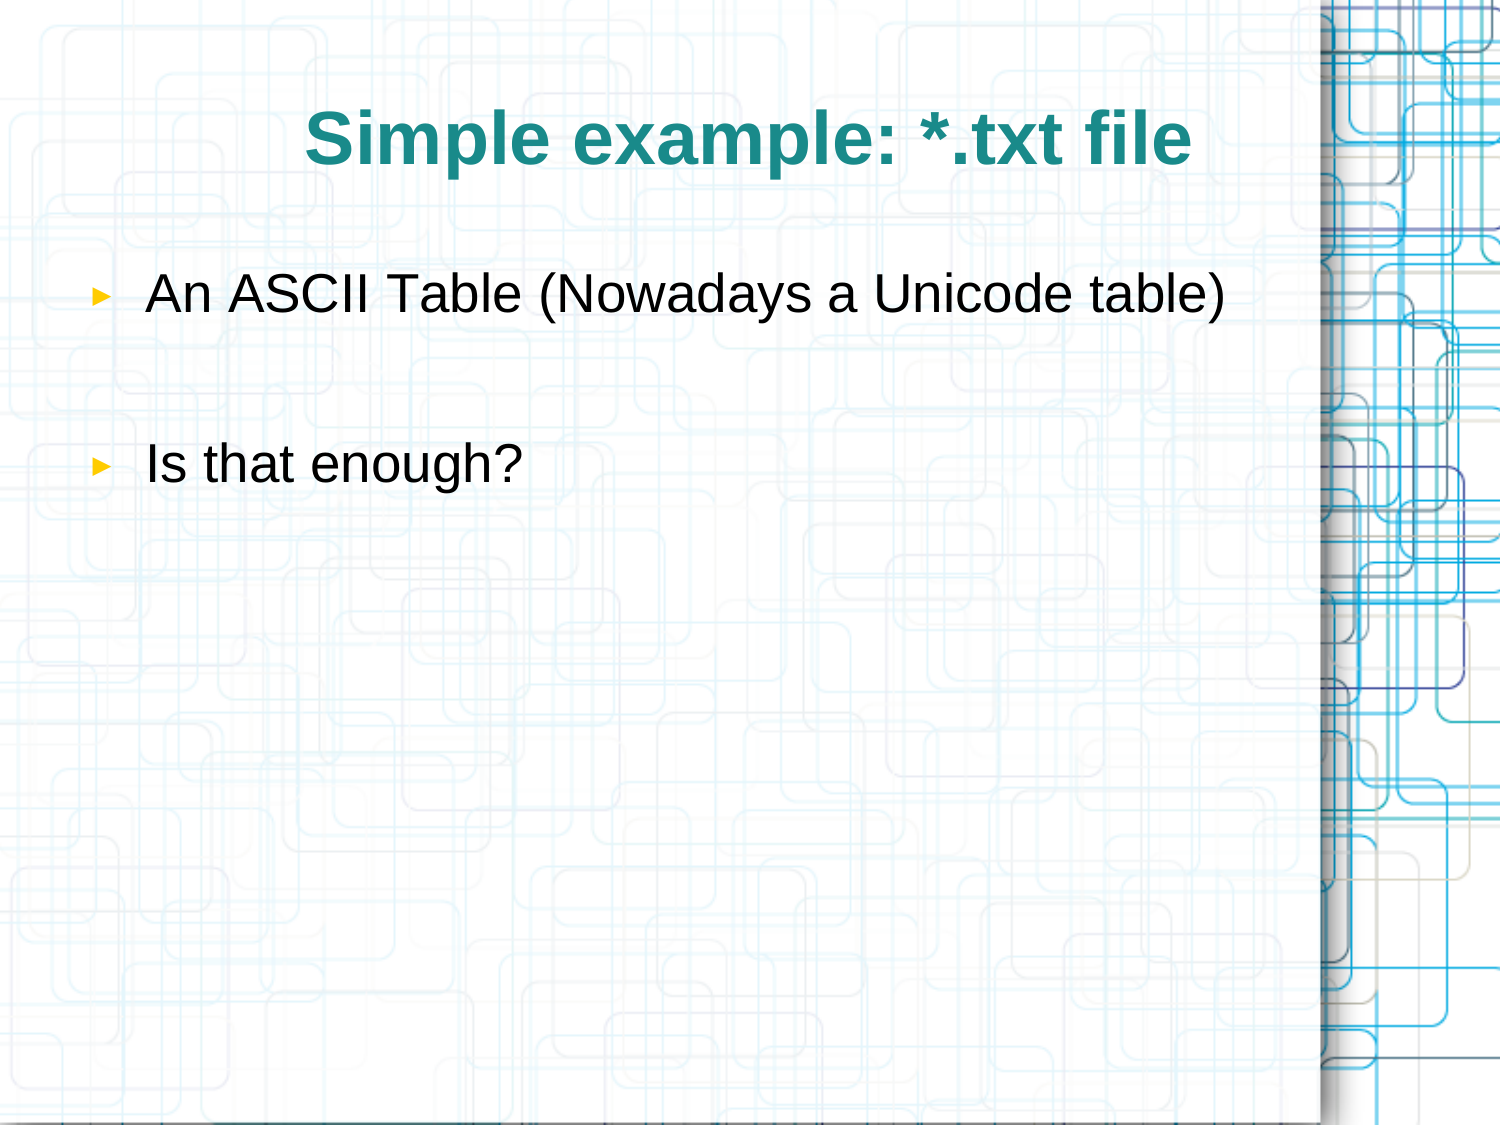

# Simple example: *.txt file
An ASCII Table (Nowadays a Unicode table)
Is that enough?